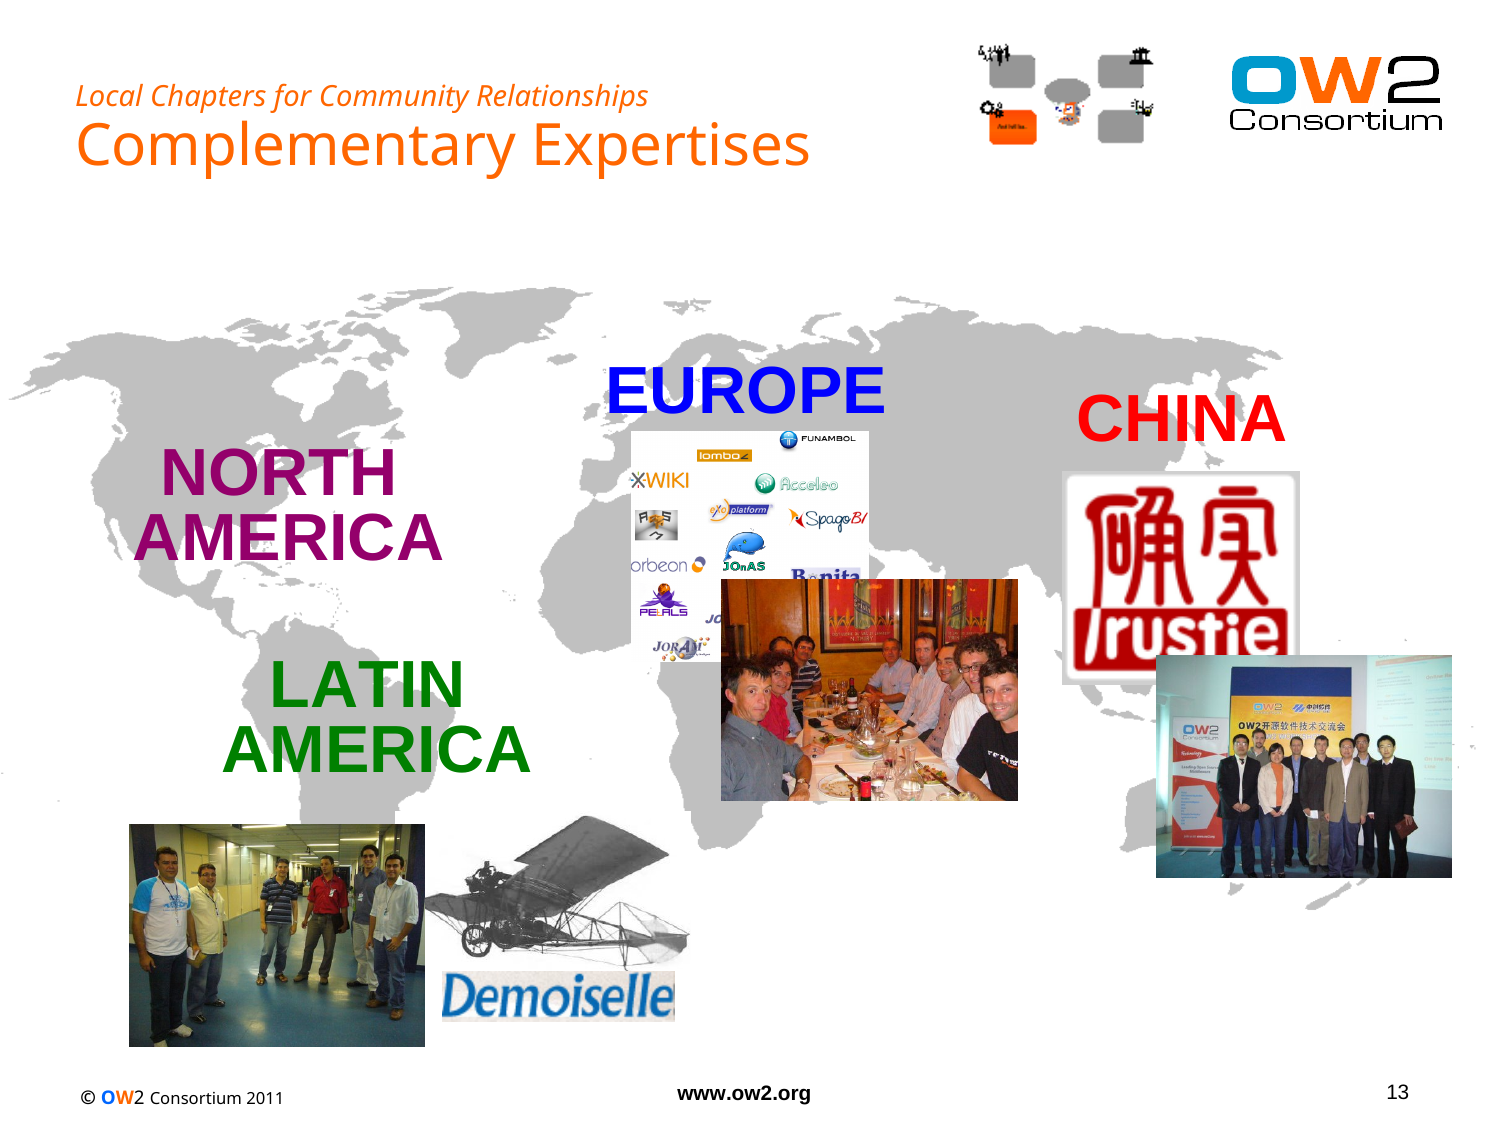

# Local Chapters for Community Relationships Complementary Expertises
EUROPE
CHINA
NORTH
AMERICA
LATIN
AMERICA
13